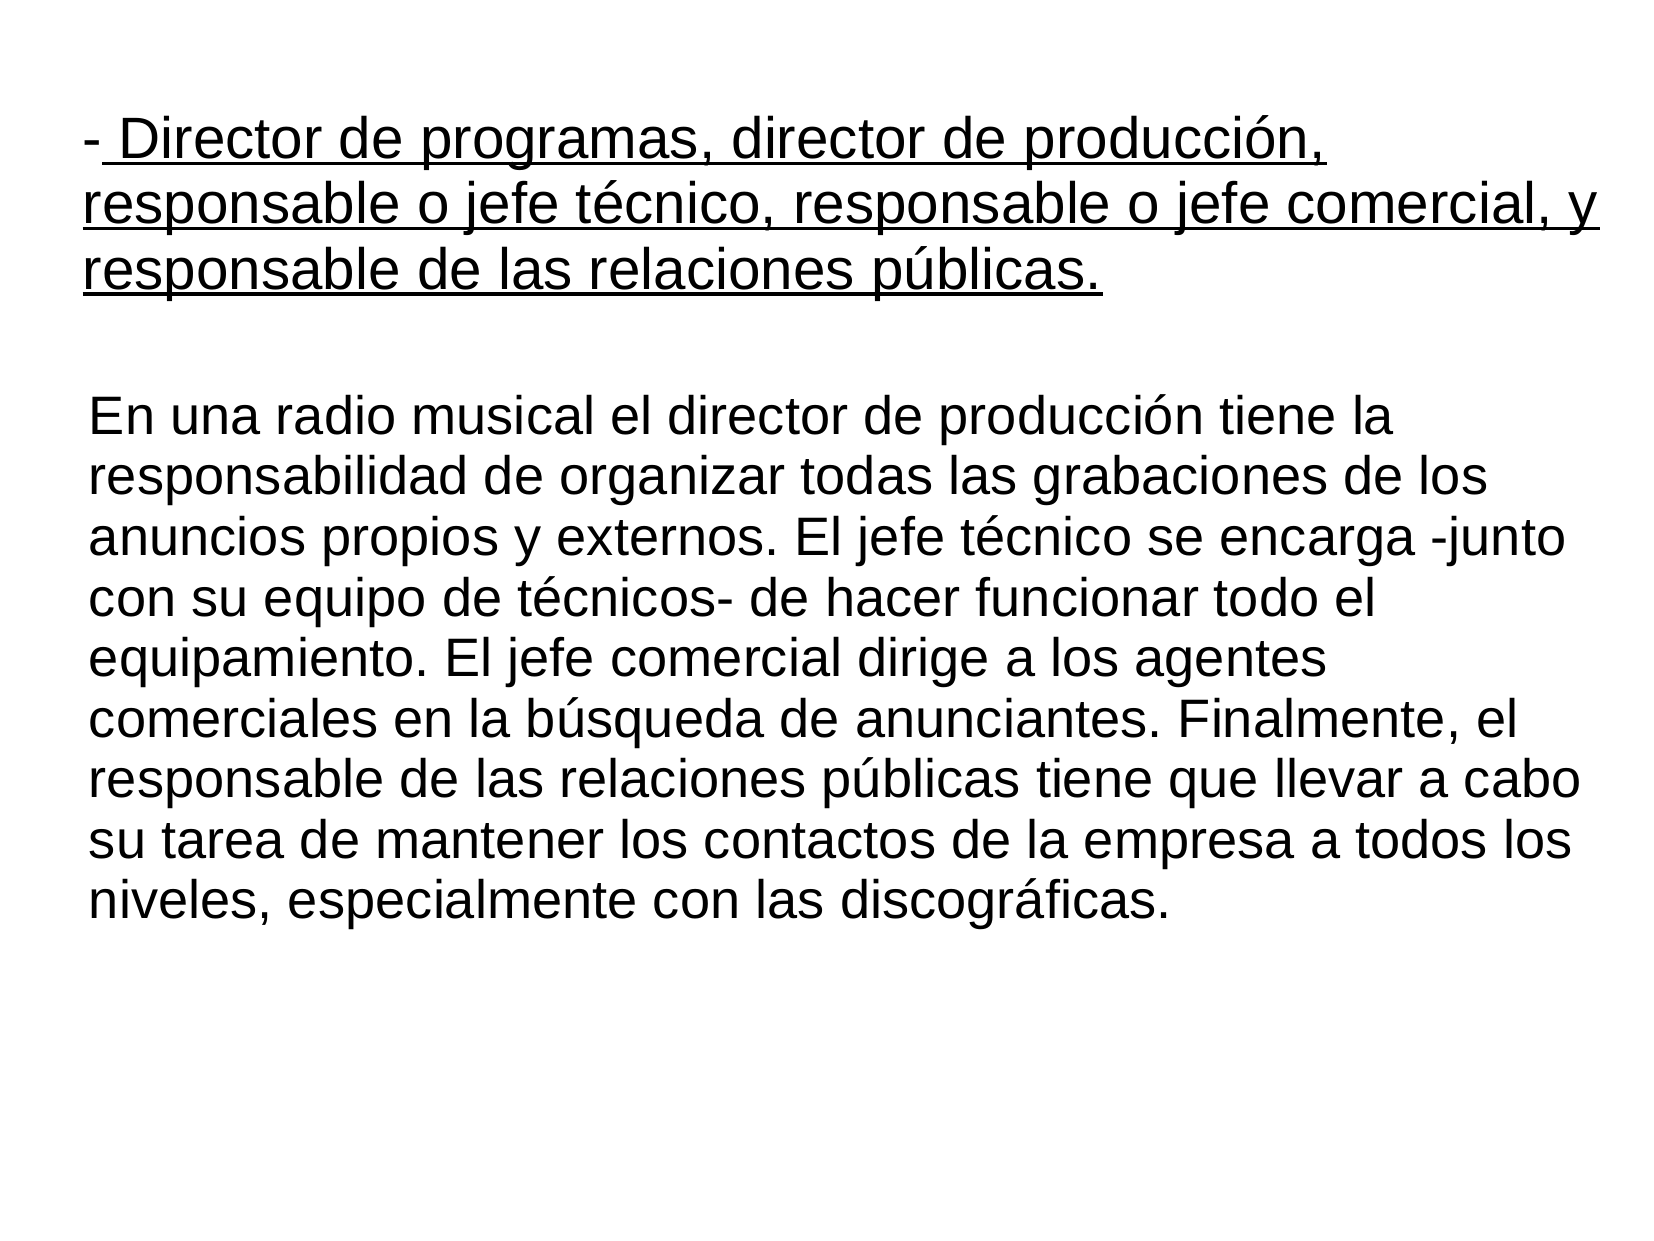

# - Director de programas, director de producción, responsable o jefe técnico, responsable o jefe comercial, y responsable de las relaciones públicas.
En una radio musical el director de producción tiene la responsabilidad de organizar todas las grabaciones de los anuncios propios y externos. El jefe técnico se encarga -junto con su equipo de técnicos- de hacer funcionar todo el equipamiento. El jefe comercial dirige a los agentes comerciales en la búsqueda de anunciantes. Finalmente, el responsable de las relaciones públicas tiene que llevar a cabo su tarea de mantener los contactos de la empresa a todos los niveles, especialmente con las discográficas.